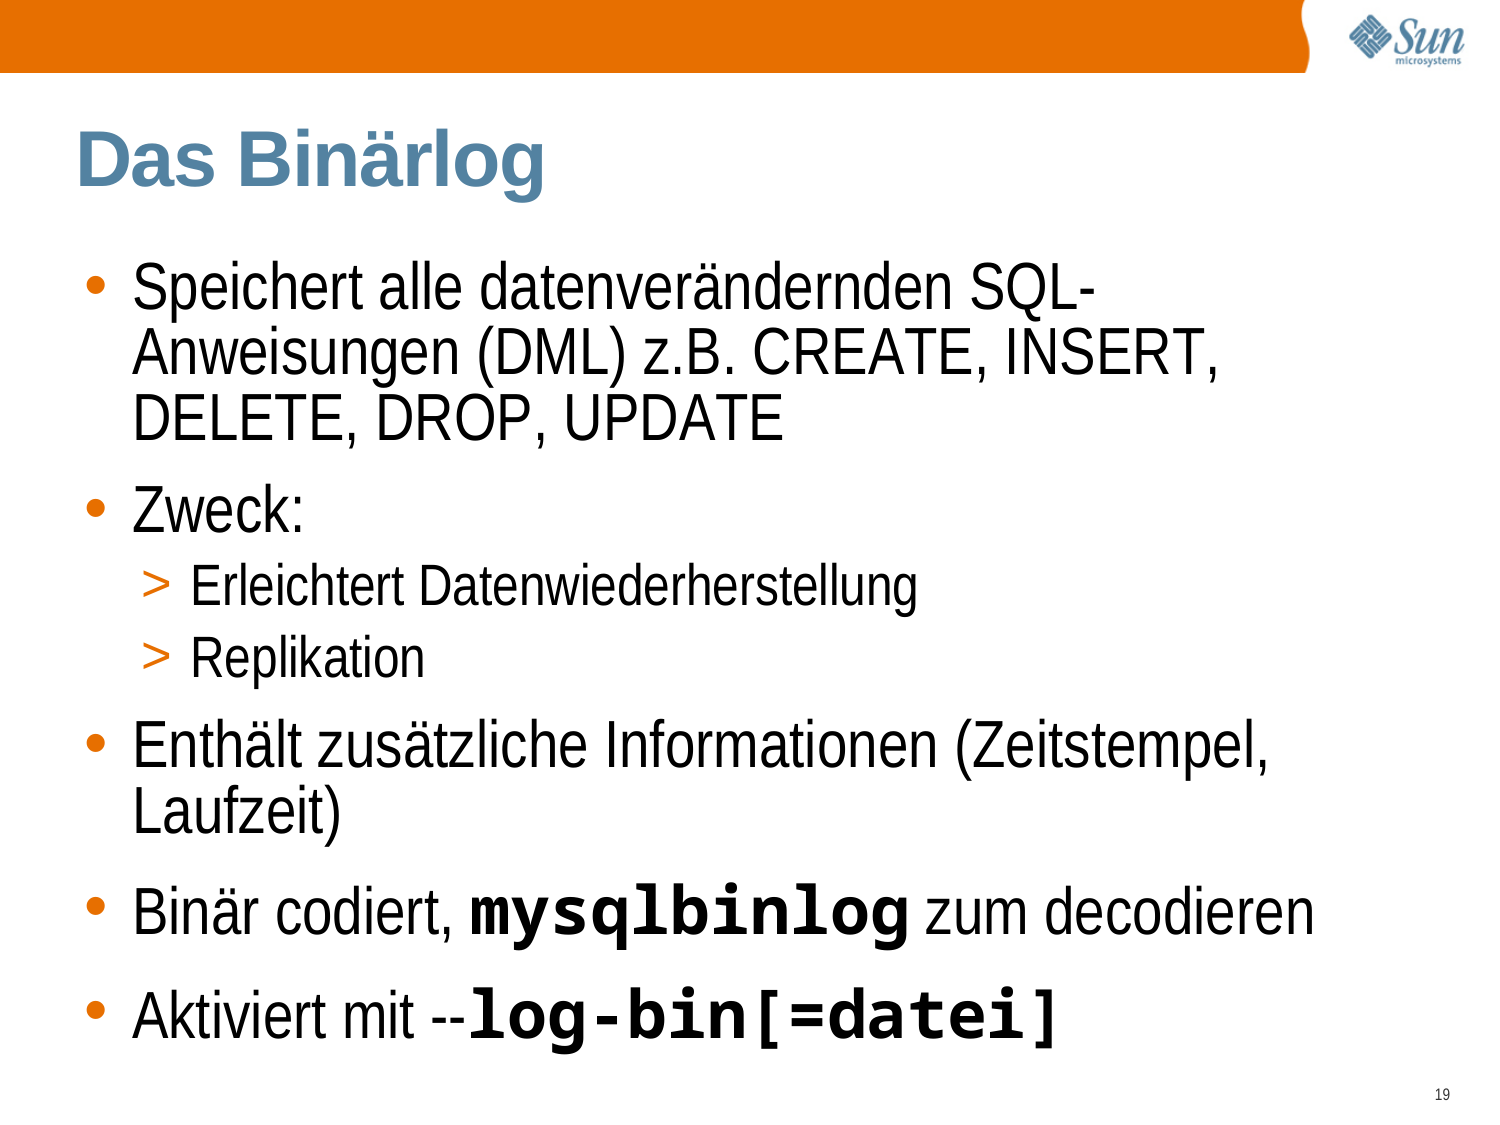

# Das Binärlog
Speichert alle datenverändernden SQL-Anweisungen (DML) z.B. CREATE, INSERT, DELETE, DROP, UPDATE
Zweck:
Erleichtert Datenwiederherstellung
Replikation
Enthält zusätzliche Informationen (Zeitstempel, Laufzeit)
Binär codiert, mysqlbinlog zum decodieren
Aktiviert mit --log-bin[=datei]